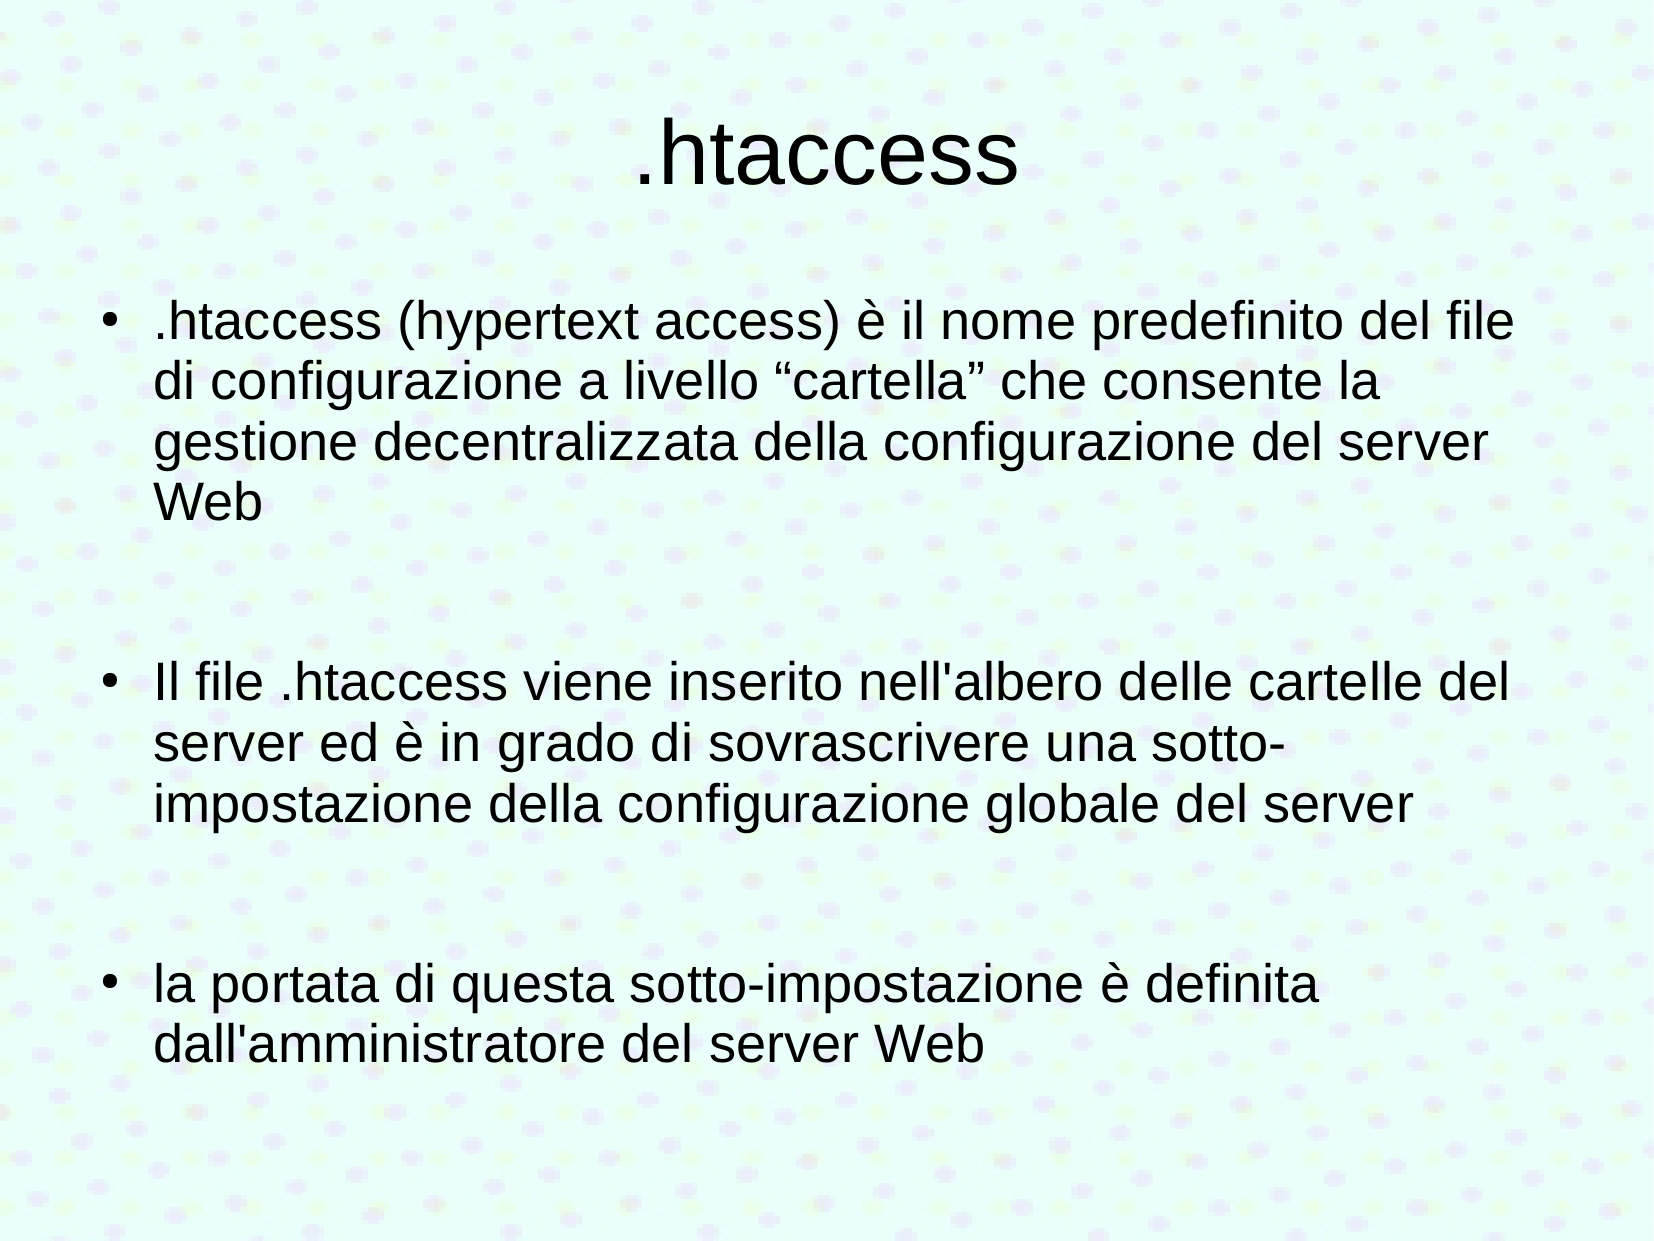

# .htaccess
.htaccess (hypertext access) è il nome predefinito del file di configurazione a livello “cartella” che consente la gestione decentralizzata della configurazione del server Web
Il file .htaccess viene inserito nell'albero delle cartelle del server ed è in grado di sovrascrivere una sotto-impostazione della configurazione globale del server
la portata di questa sotto-impostazione è definita dall'amministratore del server Web